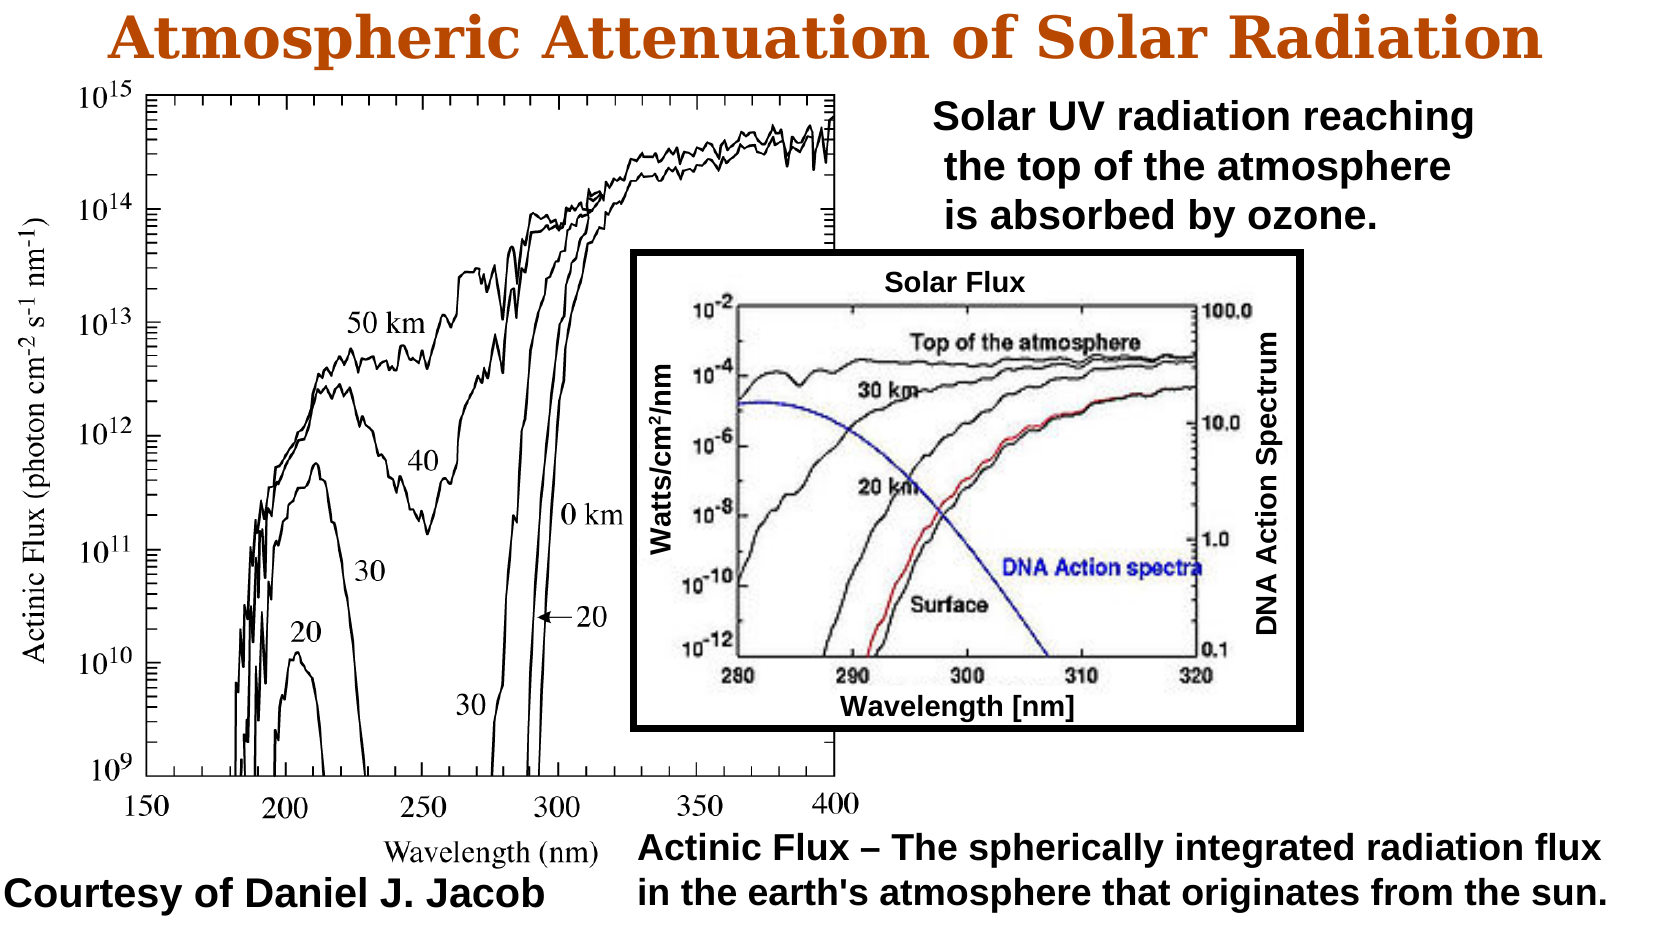

Atmospheric Attenuation of Solar Radiation
Solar UV radiation reaching
 the top of the atmosphere
 is absorbed by ozone.
Solar Flux
Watts/cm2/nm
DNA Action Spectrum
Wavelength [nm]
Actinic Flux – The spherically integrated radiation flux
in the earth's atmosphere that originates from the sun.
Courtesy of Daniel J. Jacob